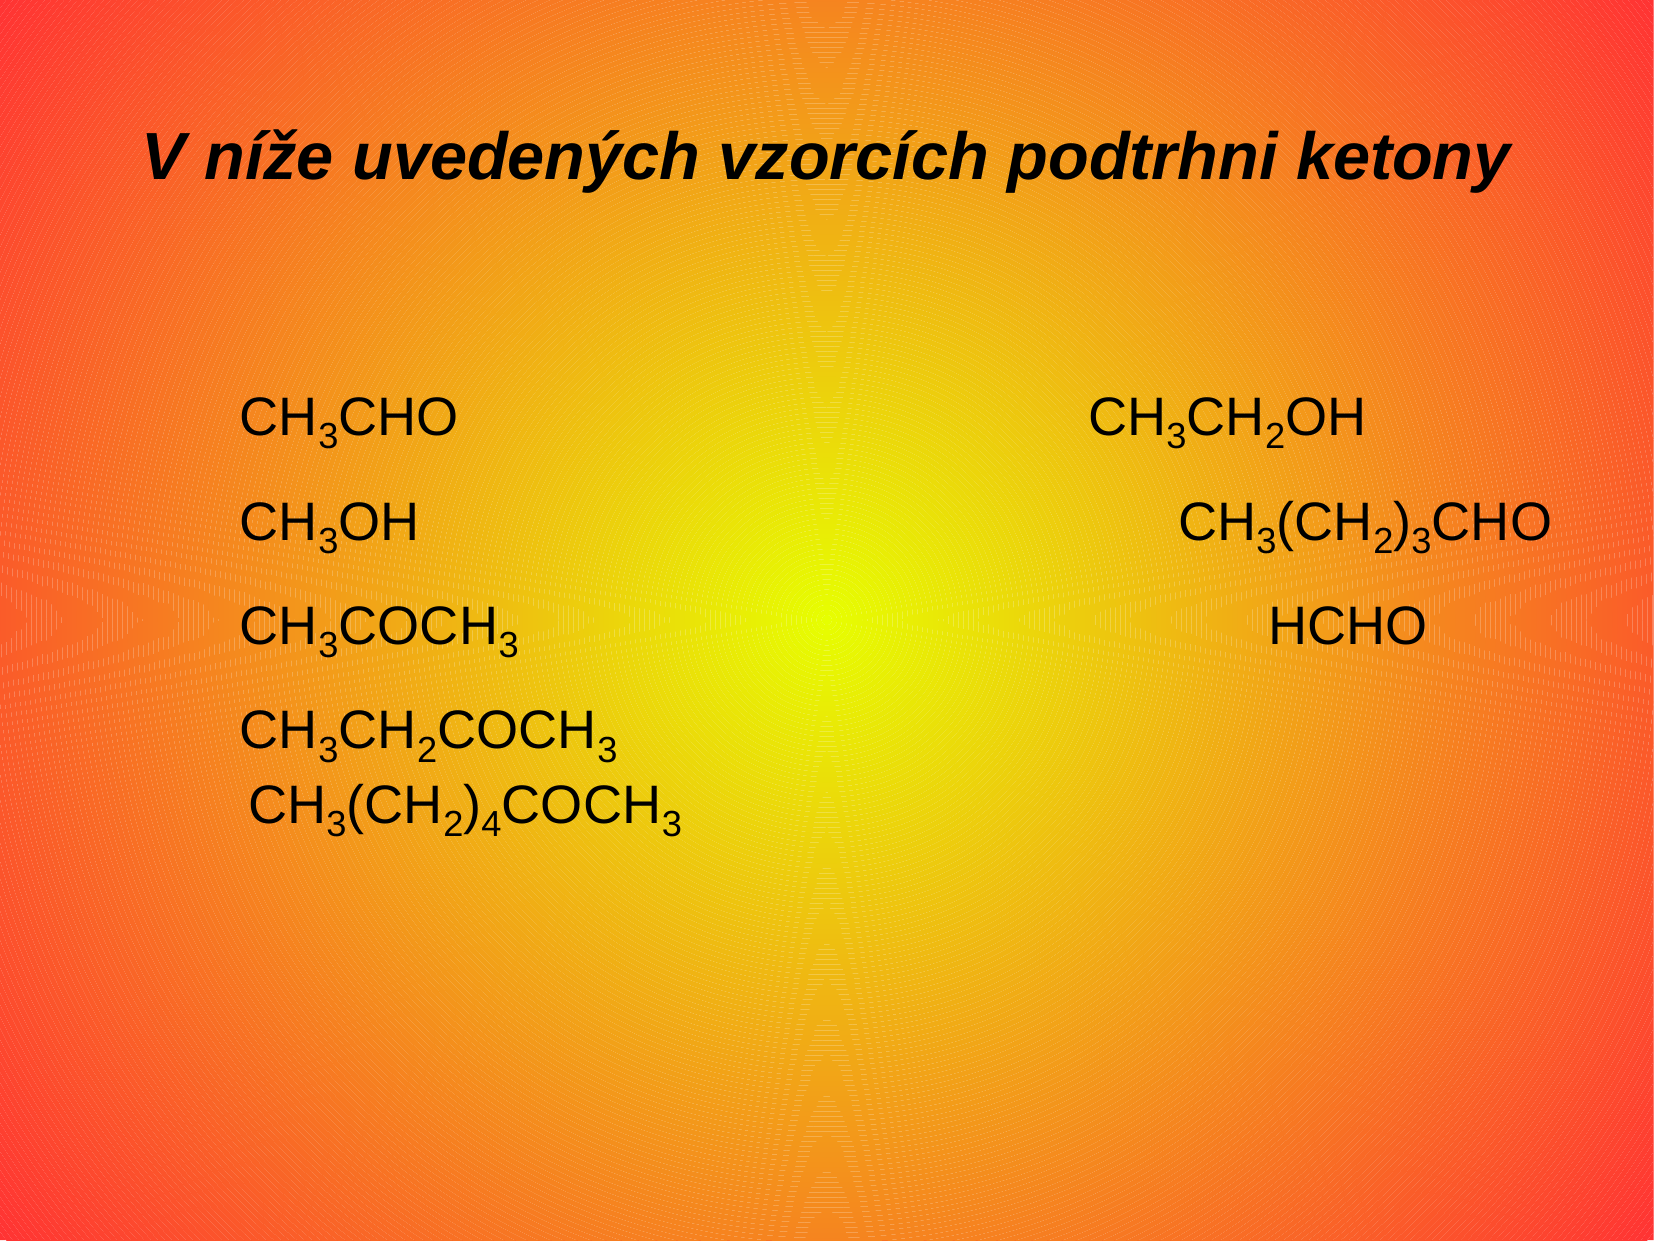

# V níže uvedených vzorcích podtrhni ketony
 CH3CHO								 CH3CH2OH
 CH3OH								 CH3(CH2)3CHO
 CH3COCH3							 HCHO
 CH3CH2COCH3					 CH3(CH2)4COCH3